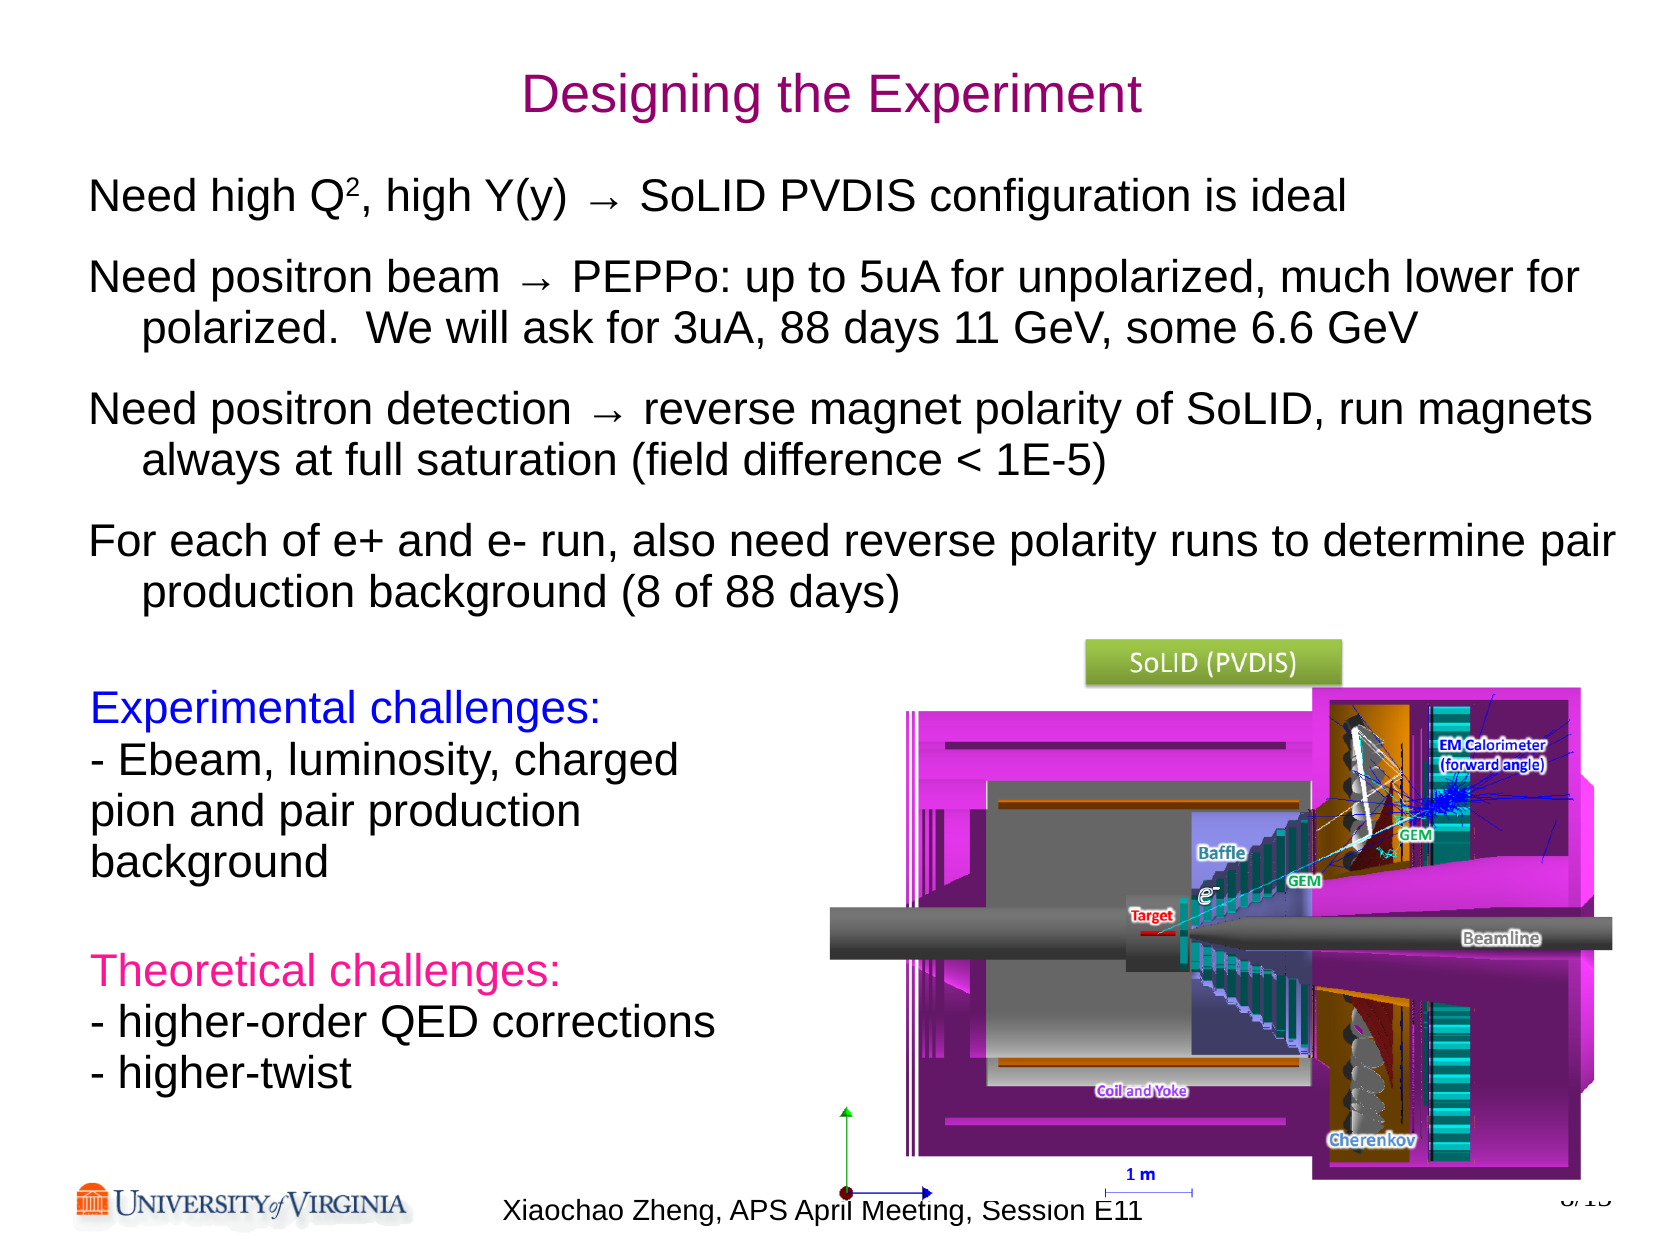

# Designing the Experiment
Need high Q2, high Y(y) → SoLID PVDIS configuration is ideal
Need positron beam → PEPPo: up to 5uA for unpolarized, much lower for polarized. We will ask for 3uA, 88 days 11 GeV, some 6.6 GeV
Need positron detection → reverse magnet polarity of SoLID, run magnets always at full saturation (field difference < 1E-5)
For each of e+ and e- run, also need reverse polarity runs to determine pair production background (8 of 88 days)
Experimental challenges:
- Ebeam, luminosity, charged pion and pair production background
Theoretical challenges:
- higher-order QED corrections
- higher-twist